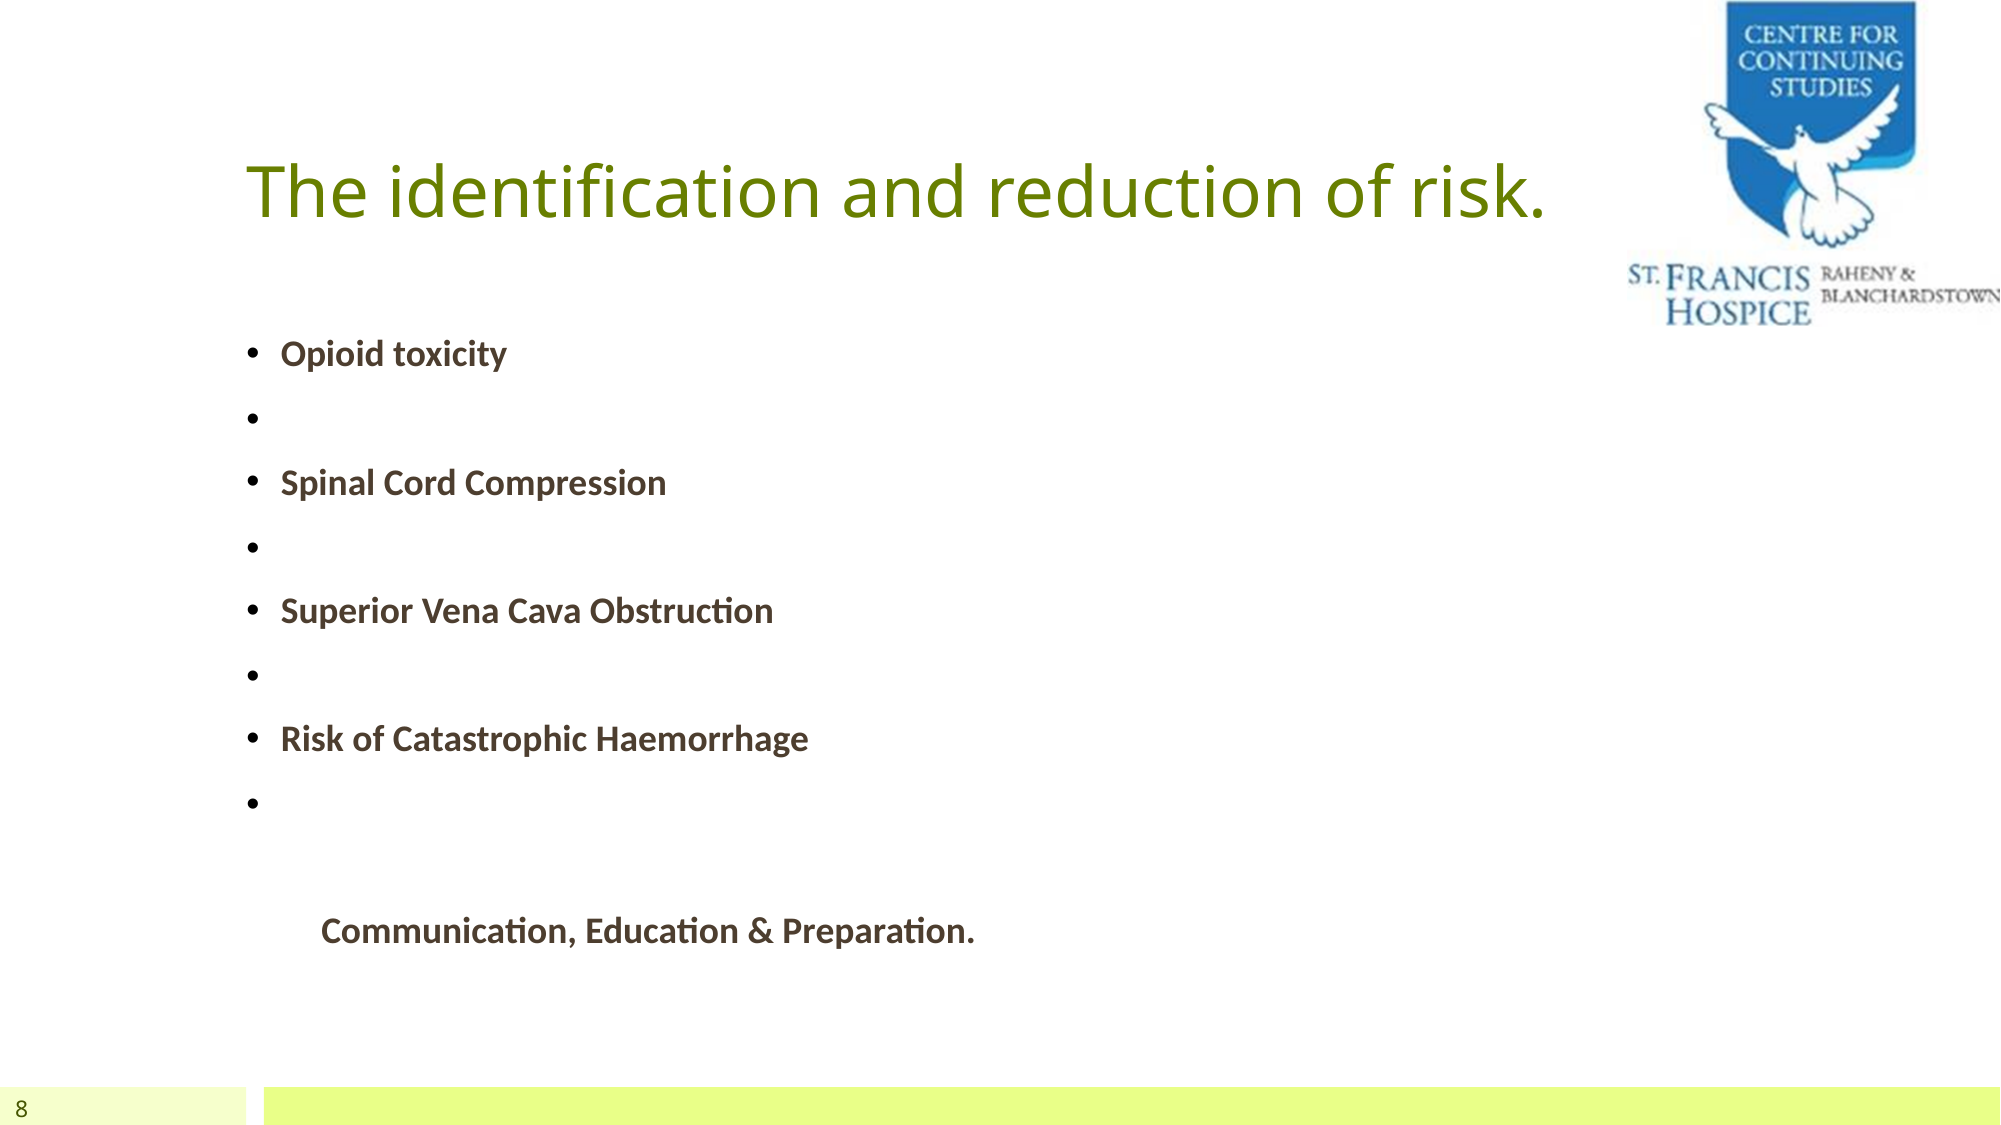

# The identification and reduction of risk.
Opioid toxicity
Spinal Cord Compression
Superior Vena Cava Obstruction
Risk of Catastrophic Haemorrhage
	Communication, Education & Preparation.